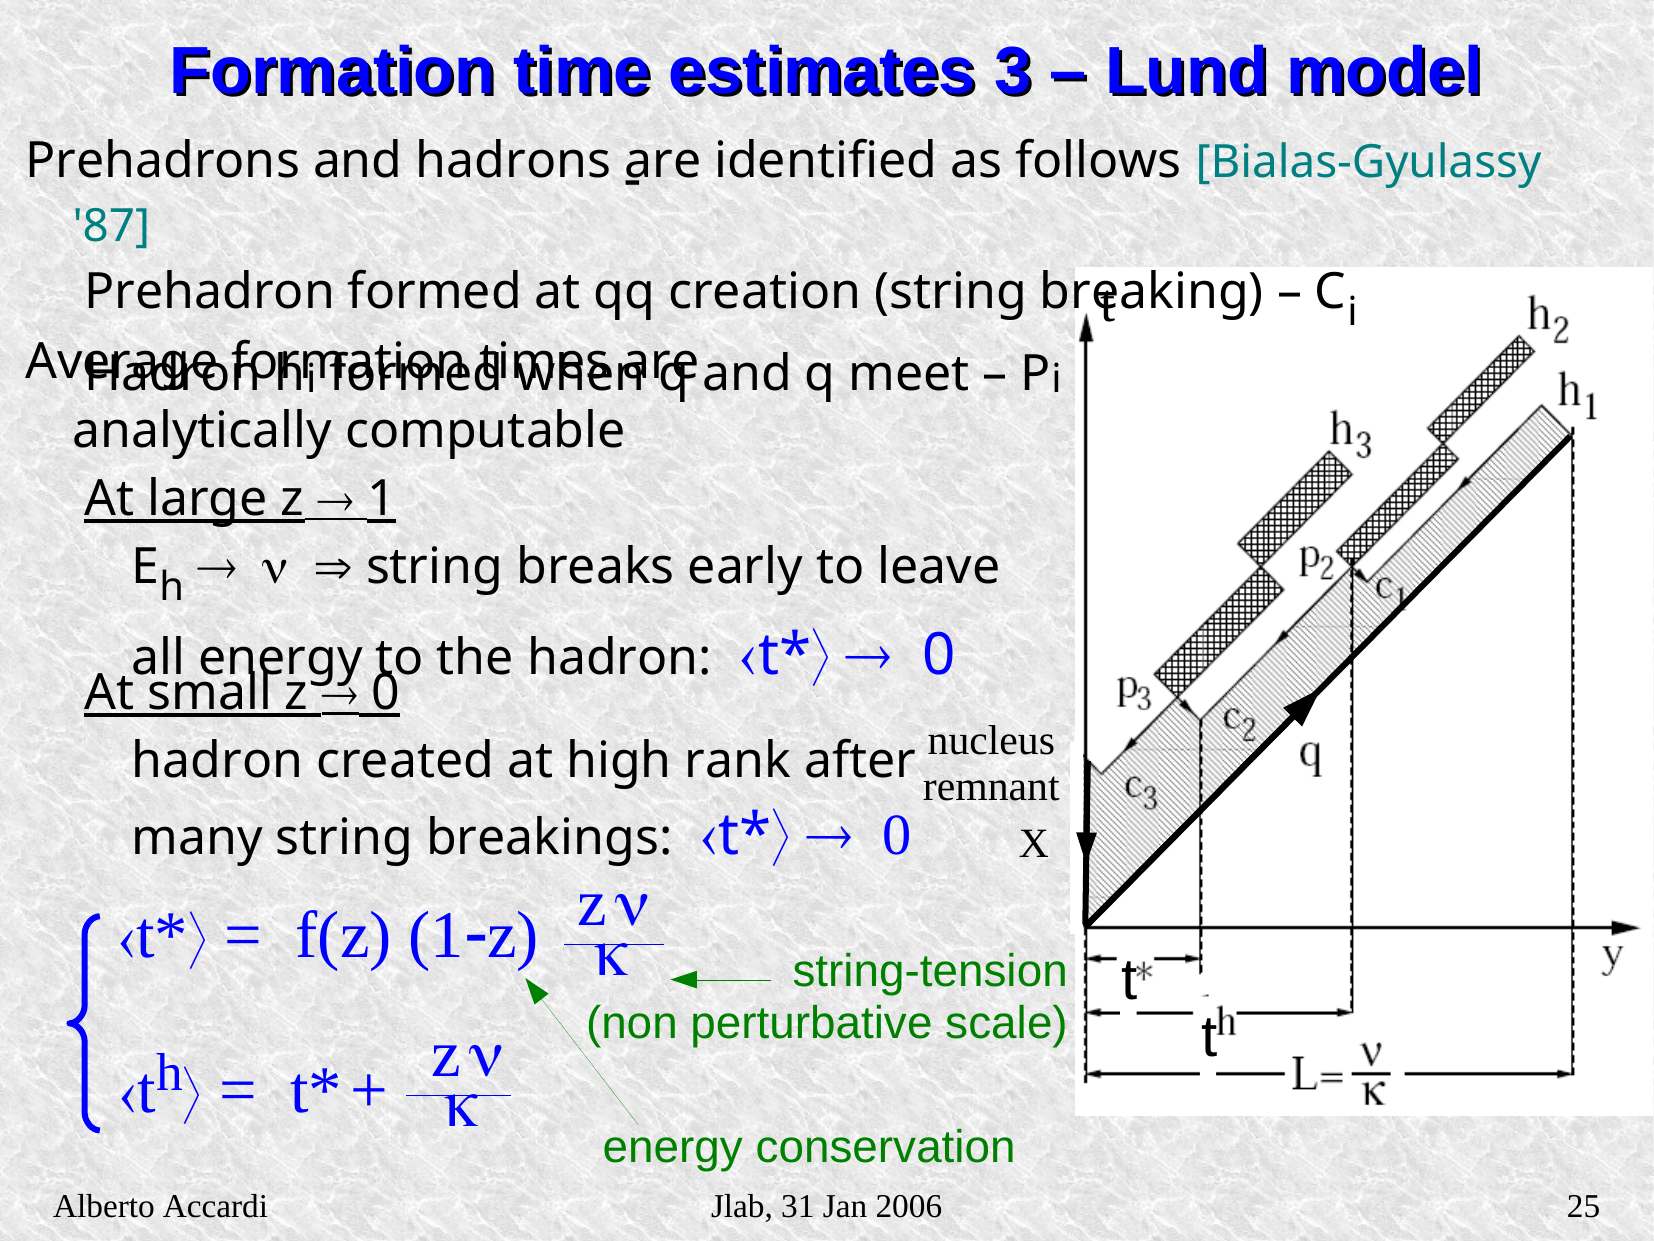

Formation time estimates 3 – Lund model
Prehadrons and hadrons are identified as follows [Bialas-Gyulassy '87]
Prehadron formed at qq creation (string breaking) – Ci
Hadron hi formed when q and q meet – Pi
-
t
nucleus
remnant
X
t
t
Average formation times are
analytically computable
At large z  1
Eh  n  string breaks early to leave
all energy to the hadron: t*  0
At small z  0
hadron created at high rank after
many string breakings: t*  0
z n
k
 t* = f(z) (1-z)
z n
k
th = t* +
string-tension
(non perturbative scale)
energy conservation
Alberto Accardi
Padova U.
25